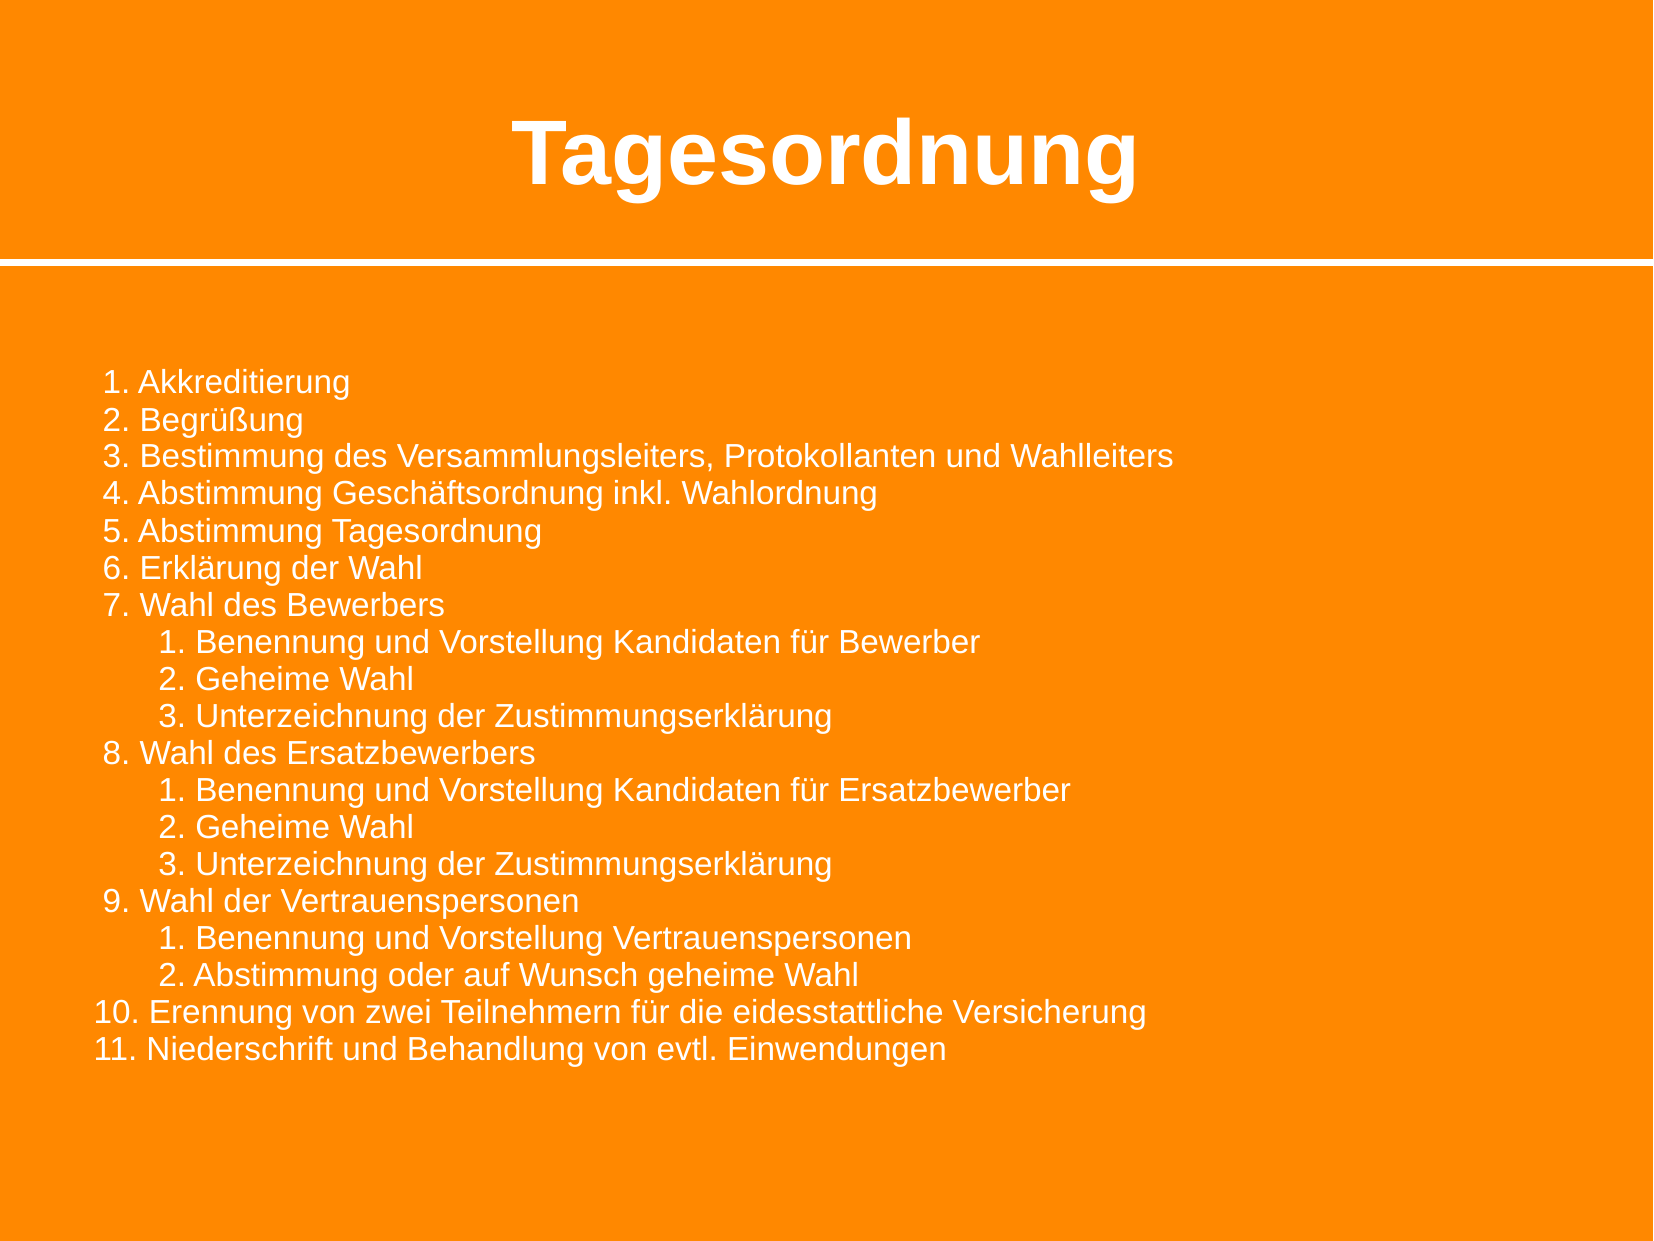

# Tagesordnung
 1. Akkreditierung
 2. Begrüßung
 3. Bestimmung des Versammlungsleiters, Protokollanten und Wahlleiters
 4. Abstimmung Geschäftsordnung inkl. Wahlordnung
 5. Abstimmung Tagesordnung
 6. Erklärung der Wahl
 7. Wahl des Bewerbers
 1. Benennung und Vorstellung Kandidaten für Bewerber
 2. Geheime Wahl
 3. Unterzeichnung der Zustimmungserklärung
 8. Wahl des Ersatzbewerbers
 1. Benennung und Vorstellung Kandidaten für Ersatzbewerber
 2. Geheime Wahl
 3. Unterzeichnung der Zustimmungserklärung
 9. Wahl der Vertrauenspersonen
 1. Benennung und Vorstellung Vertrauenspersonen
 2. Abstimmung oder auf Wunsch geheime Wahl
 10. Erennung von zwei Teilnehmern für die eidesstattliche Versicherung
 11. Niederschrift und Behandlung von evtl. Einwendungen